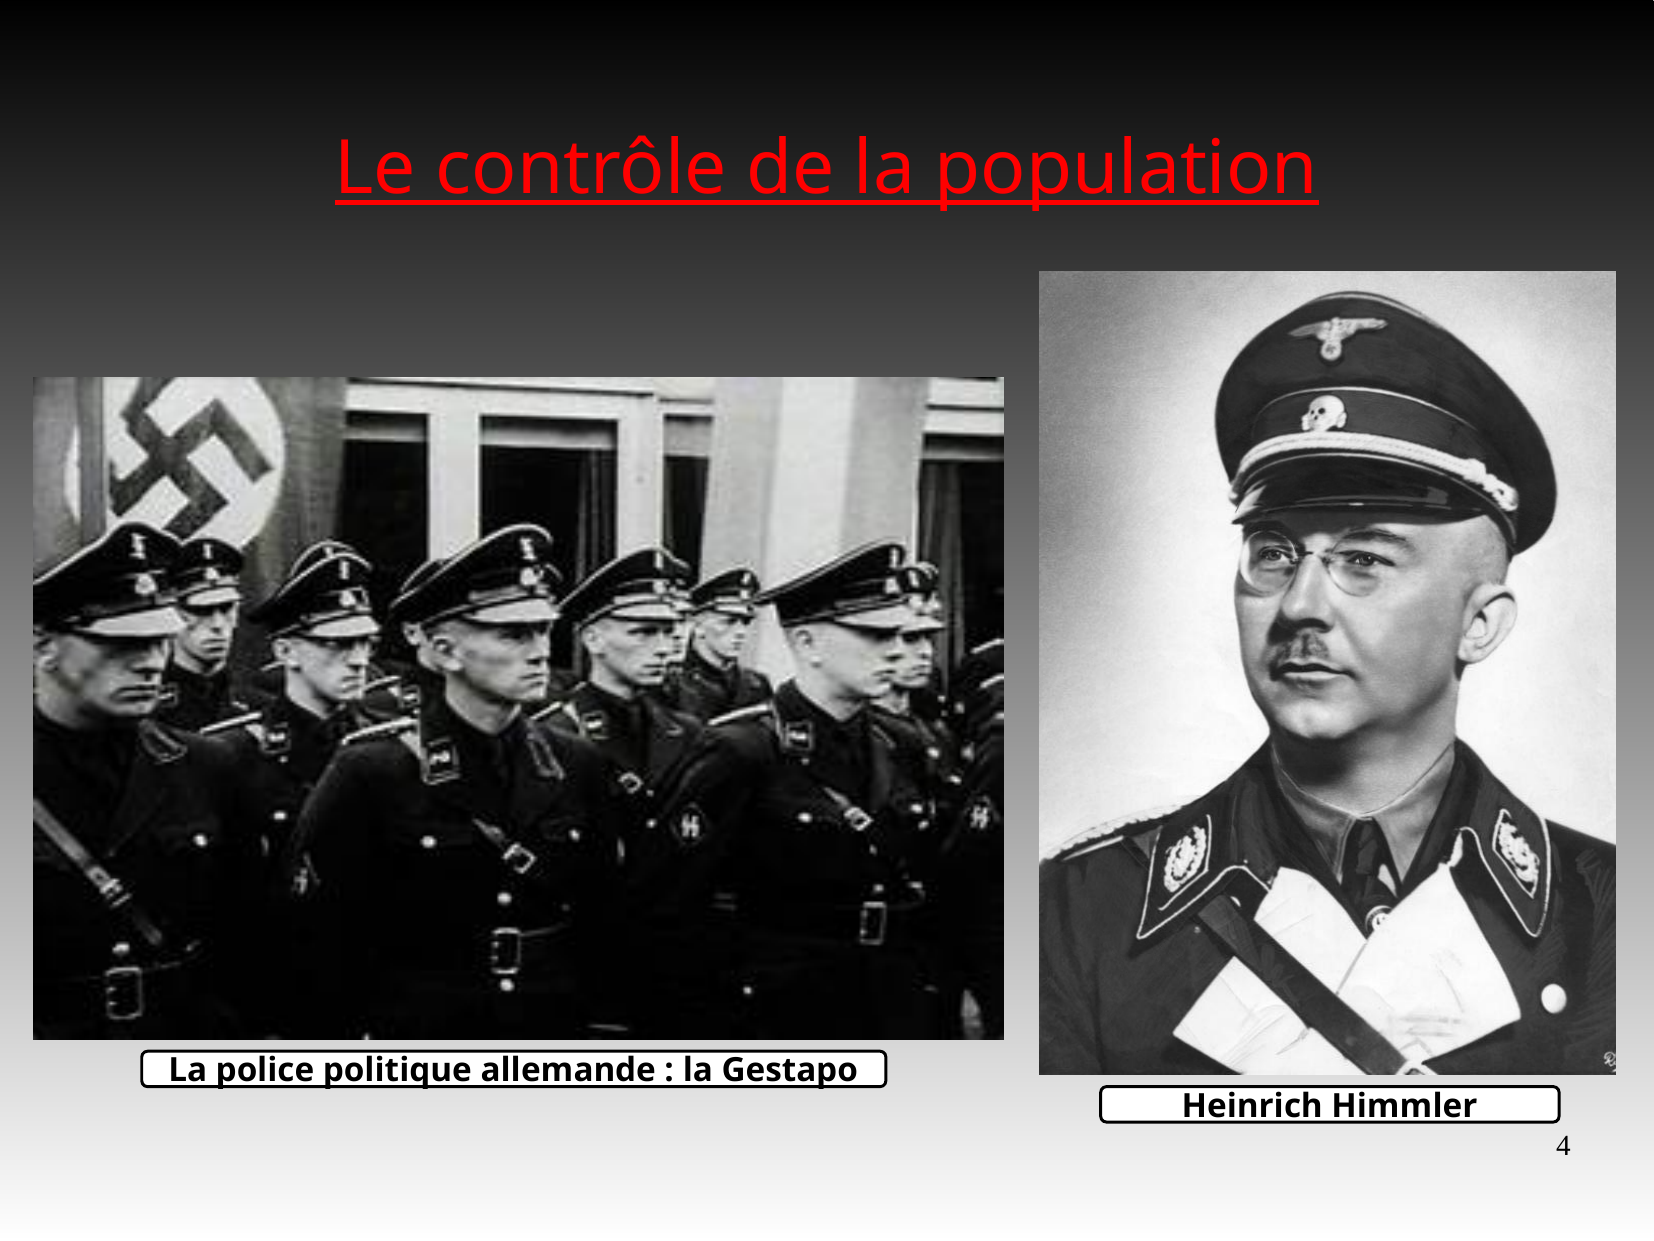

Le contrôle de la population
La police politique allemande : la Gestapo
Heinrich Himmler
4